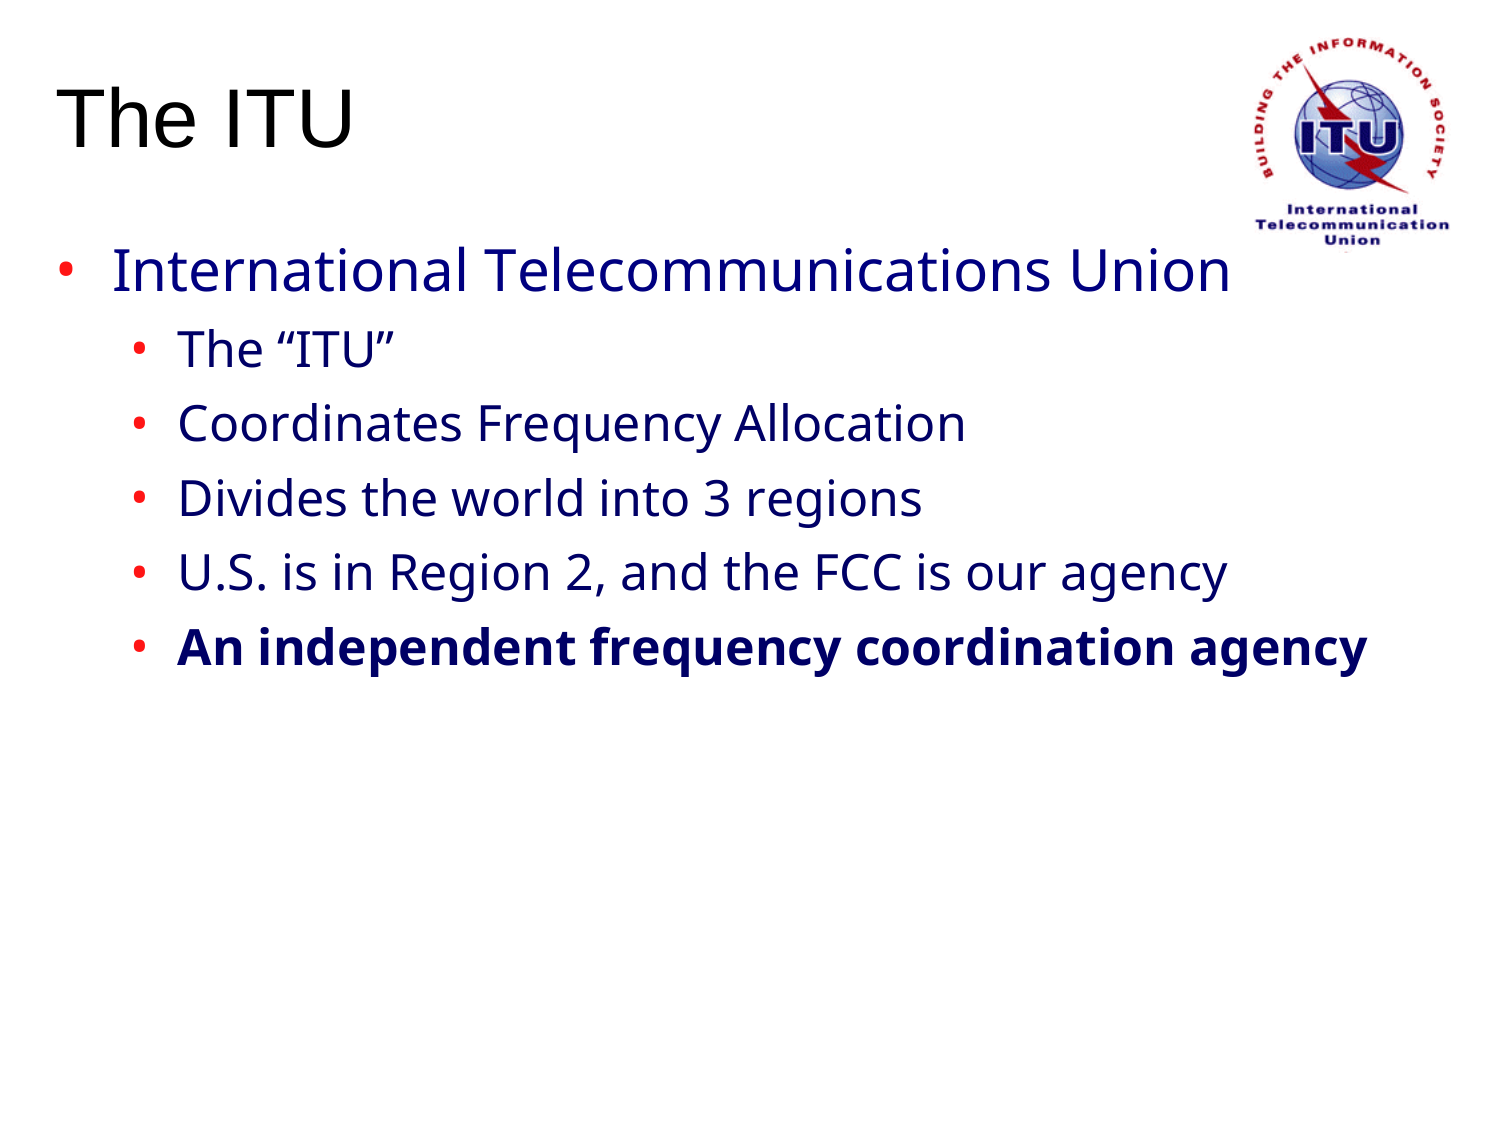

# The ITU
International Telecommunications Union
The “ITU”
Coordinates Frequency Allocation
Divides the world into 3 regions
U.S. is in Region 2, and the FCC is our agency
An independent frequency coordination agency